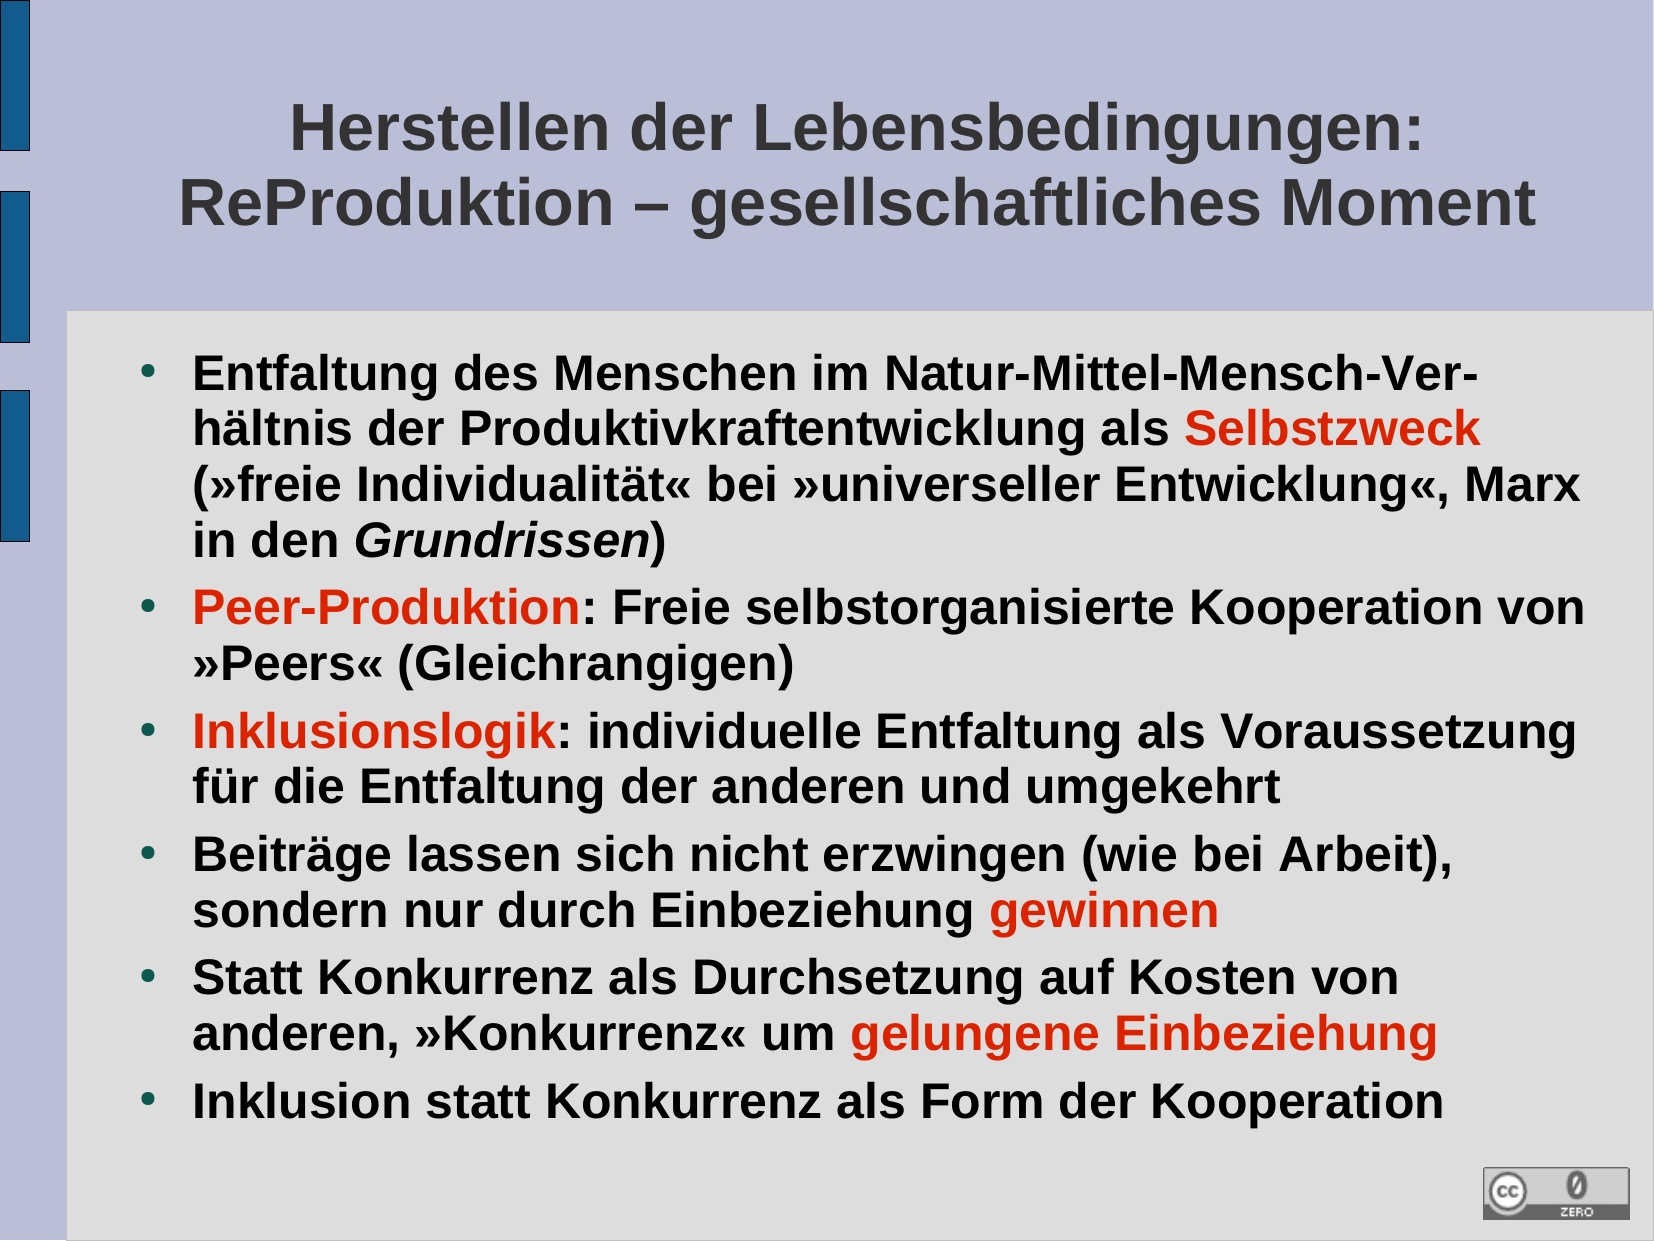

# Herstellen der Lebensbedingungen: ReProduktion – gesellschaftliches Moment
Entfaltung des Menschen im Natur-Mittel-Mensch-Ver-hältnis der Produktivkraftentwicklung als Selbstzweck (»freie Individualität« bei »universeller Entwicklung«, Marx in den Grundrissen)
Peer-Produktion: Freie selbstorganisierte Kooperation von »Peers« (Gleichrangigen)
Inklusionslogik: individuelle Entfaltung als Voraussetzung für die Entfaltung der anderen und umgekehrt
Beiträge lassen sich nicht erzwingen (wie bei Arbeit), sondern nur durch Einbeziehung gewinnen
Statt Konkurrenz als Durchsetzung auf Kosten von anderen, »Konkurrenz« um gelungene Einbeziehung
Inklusion statt Konkurrenz als Form der Kooperation